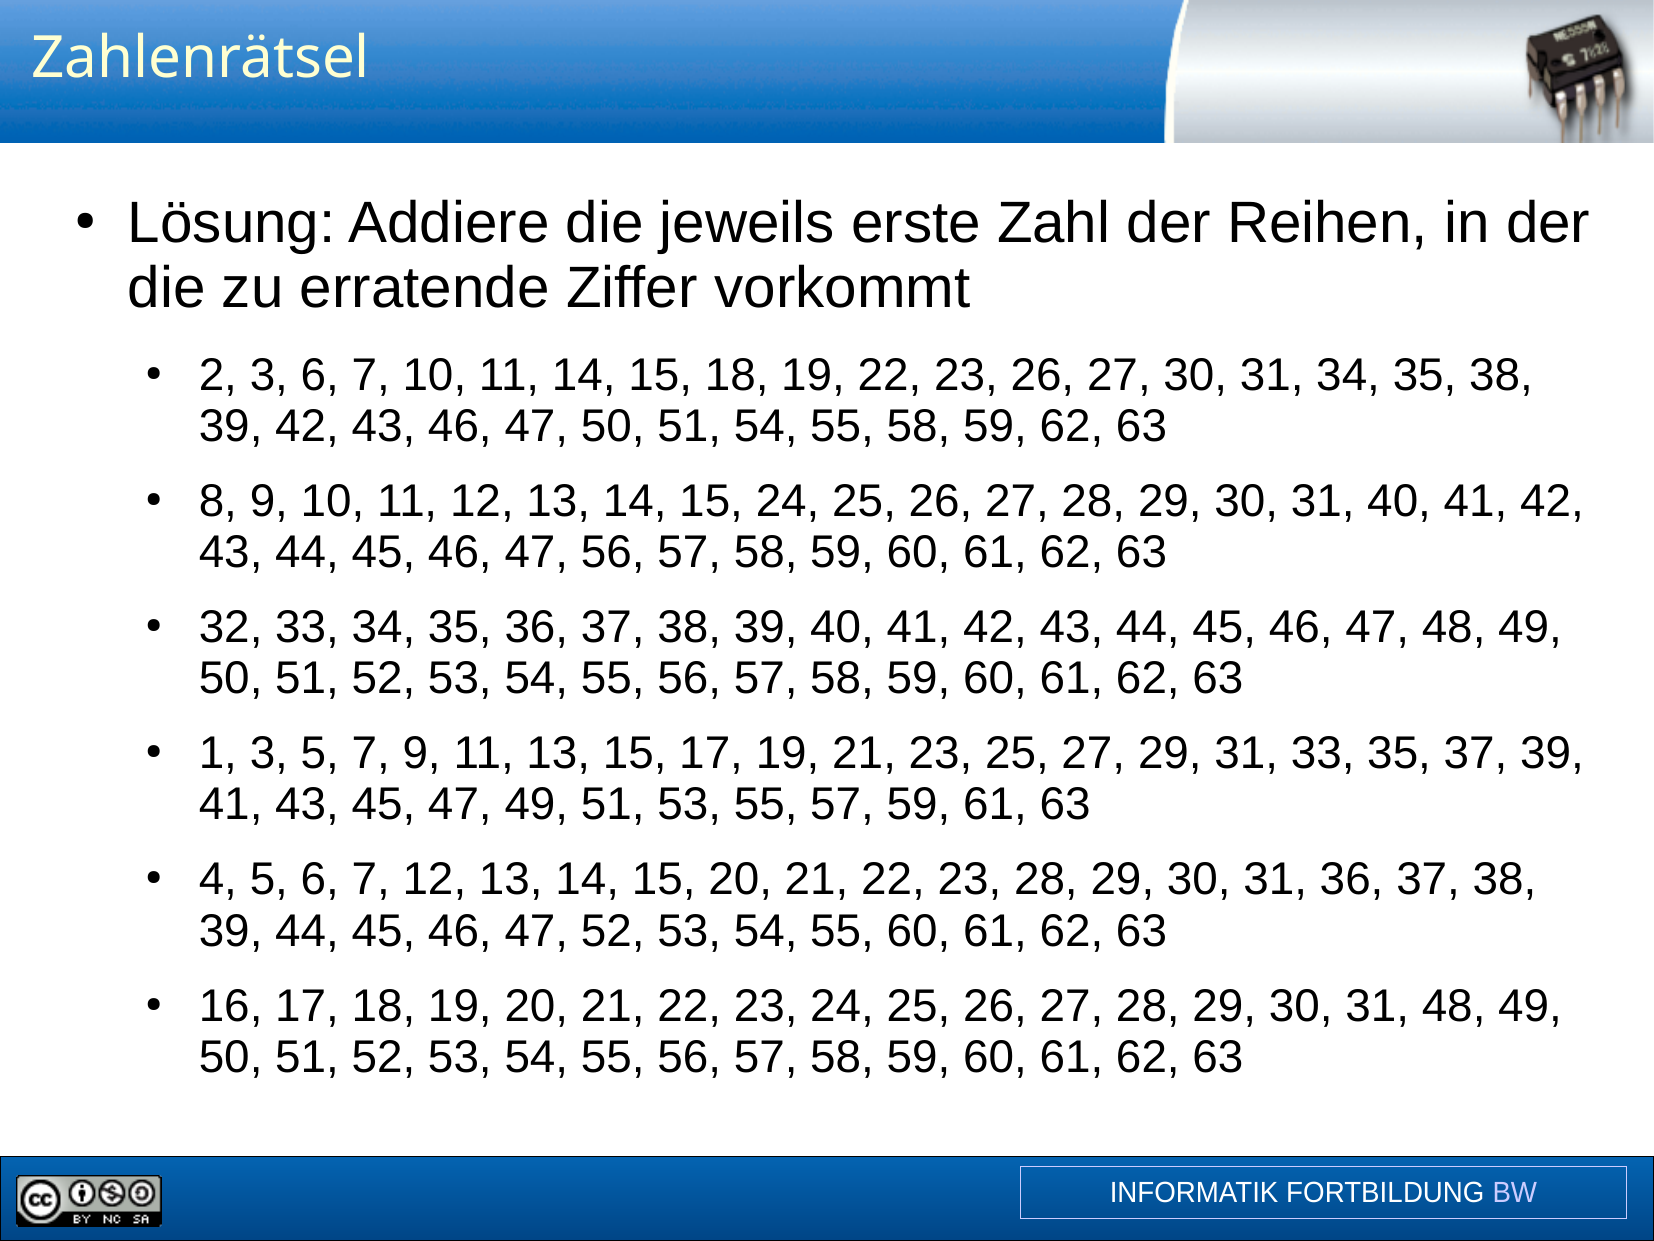

# Zahlenrätsel
Lösung: Addiere die jeweils erste Zahl der Reihen, in der die zu erratende Ziffer vorkommt
2, 3, 6, 7, 10, 11, 14, 15, 18, 19, 22, 23, 26, 27, 30, 31, 34, 35, 38, 39, 42, 43, 46, 47, 50, 51, 54, 55, 58, 59, 62, 63
8, 9, 10, 11, 12, 13, 14, 15, 24, 25, 26, 27, 28, 29, 30, 31, 40, 41, 42, 43, 44, 45, 46, 47, 56, 57, 58, 59, 60, 61, 62, 63
32, 33, 34, 35, 36, 37, 38, 39, 40, 41, 42, 43, 44, 45, 46, 47, 48, 49, 50, 51, 52, 53, 54, 55, 56, 57, 58, 59, 60, 61, 62, 63
1, 3, 5, 7, 9, 11, 13, 15, 17, 19, 21, 23, 25, 27, 29, 31, 33, 35, 37, 39, 41, 43, 45, 47, 49, 51, 53, 55, 57, 59, 61, 63
4, 5, 6, 7, 12, 13, 14, 15, 20, 21, 22, 23, 28, 29, 30, 31, 36, 37, 38, 39, 44, 45, 46, 47, 52, 53, 54, 55, 60, 61, 62, 63
16, 17, 18, 19, 20, 21, 22, 23, 24, 25, 26, 27, 28, 29, 30, 31, 48, 49, 50, 51, 52, 53, 54, 55, 56, 57, 58, 59, 60, 61, 62, 63